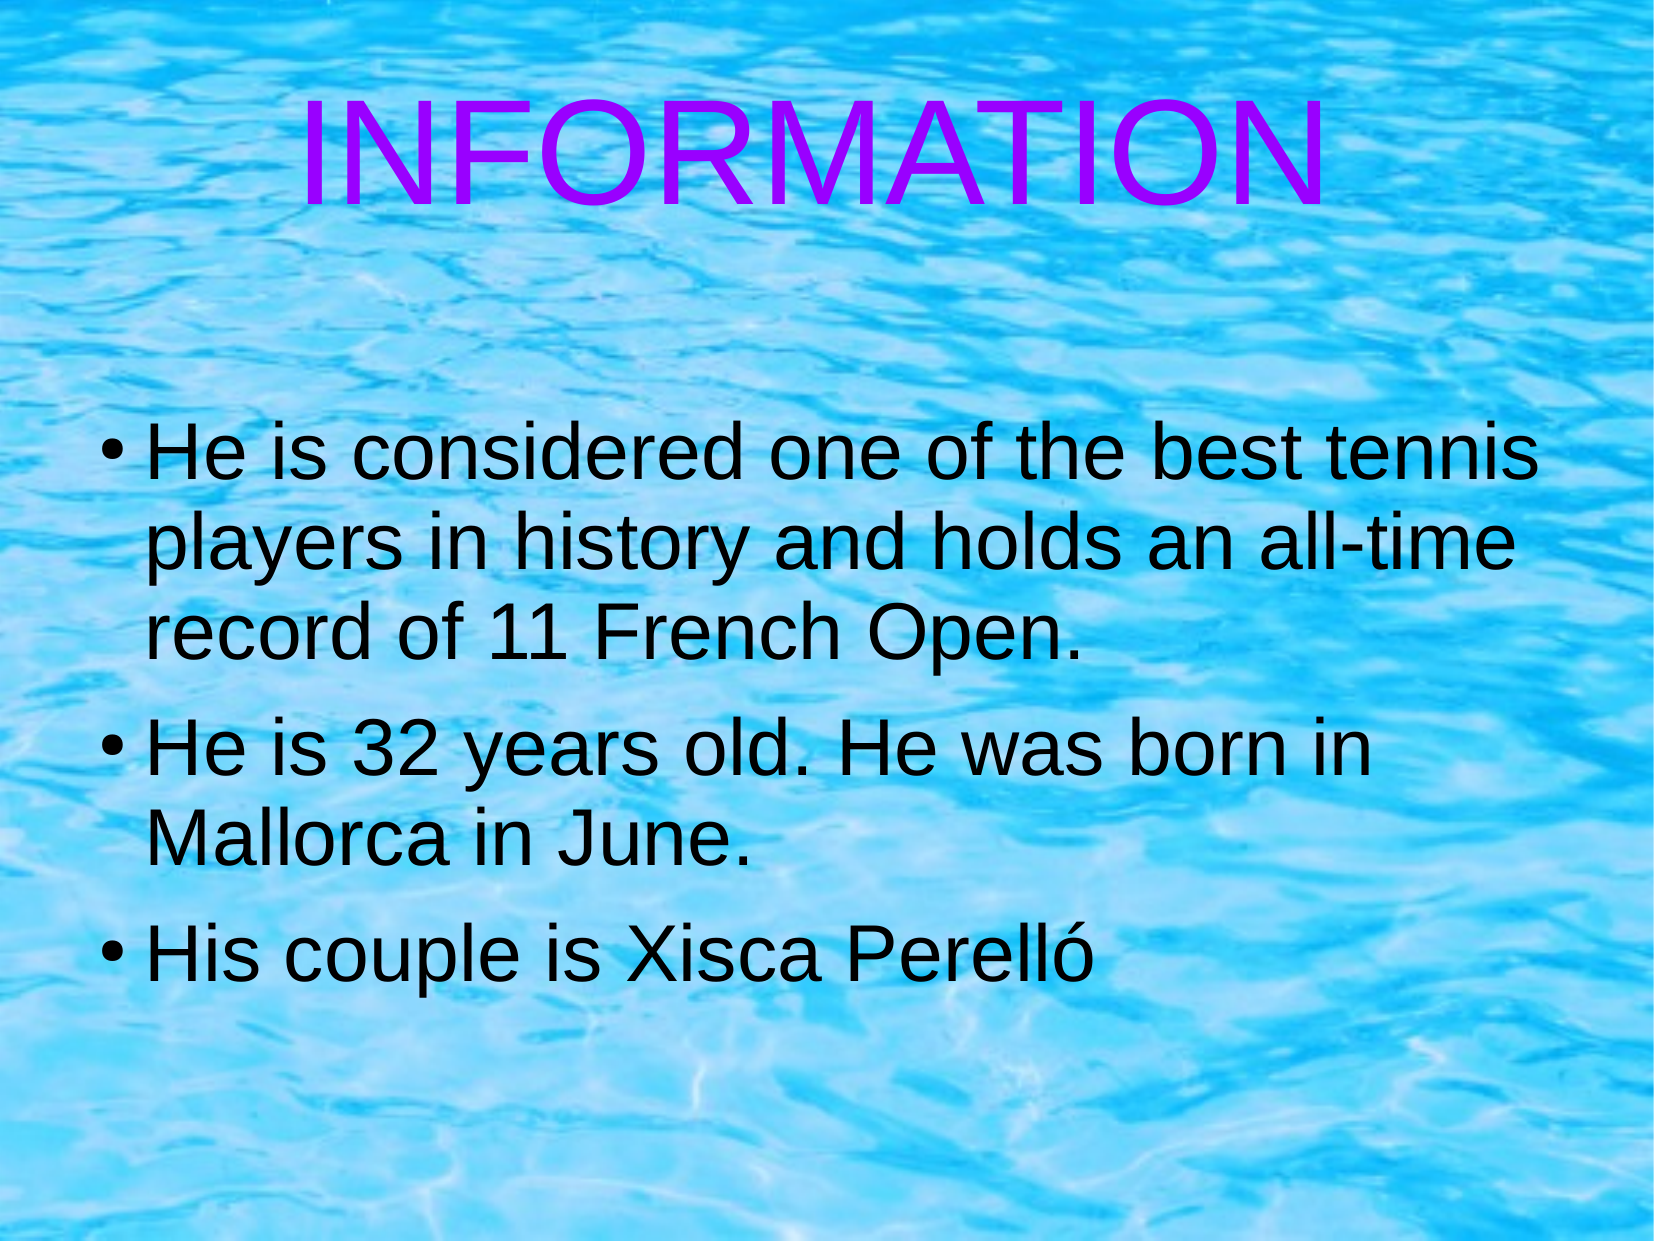

# INFORMATION
He is considered one of the best tennis players in history and holds an all-time record of 11 French Open.
He is 32 years old. He was born in Mallorca in June.
His couple is Xisca Perelló